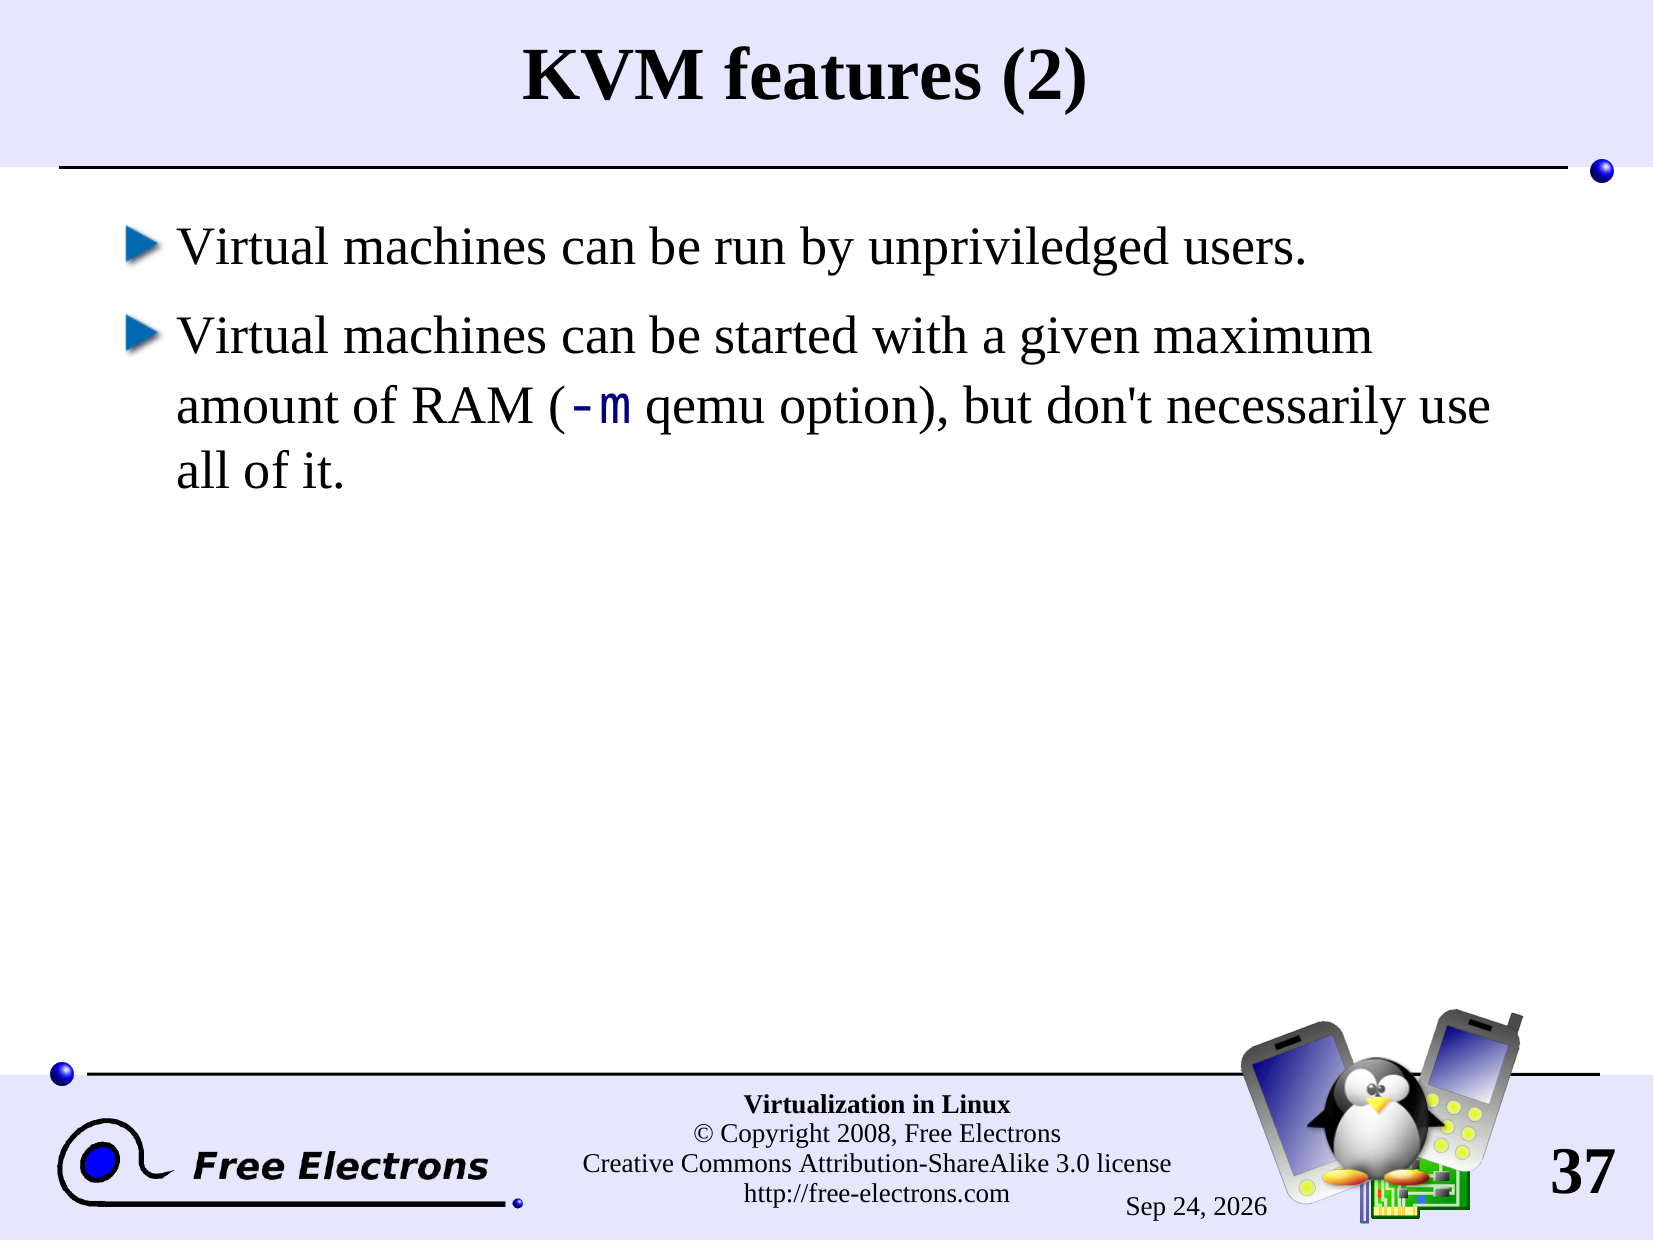

# KVM features (2)
Virtual machines can be run by unpriviledged users.
Virtual machines can be started with a given maximum amount of RAM (-m qemu option), but don't necessarily use all of it.